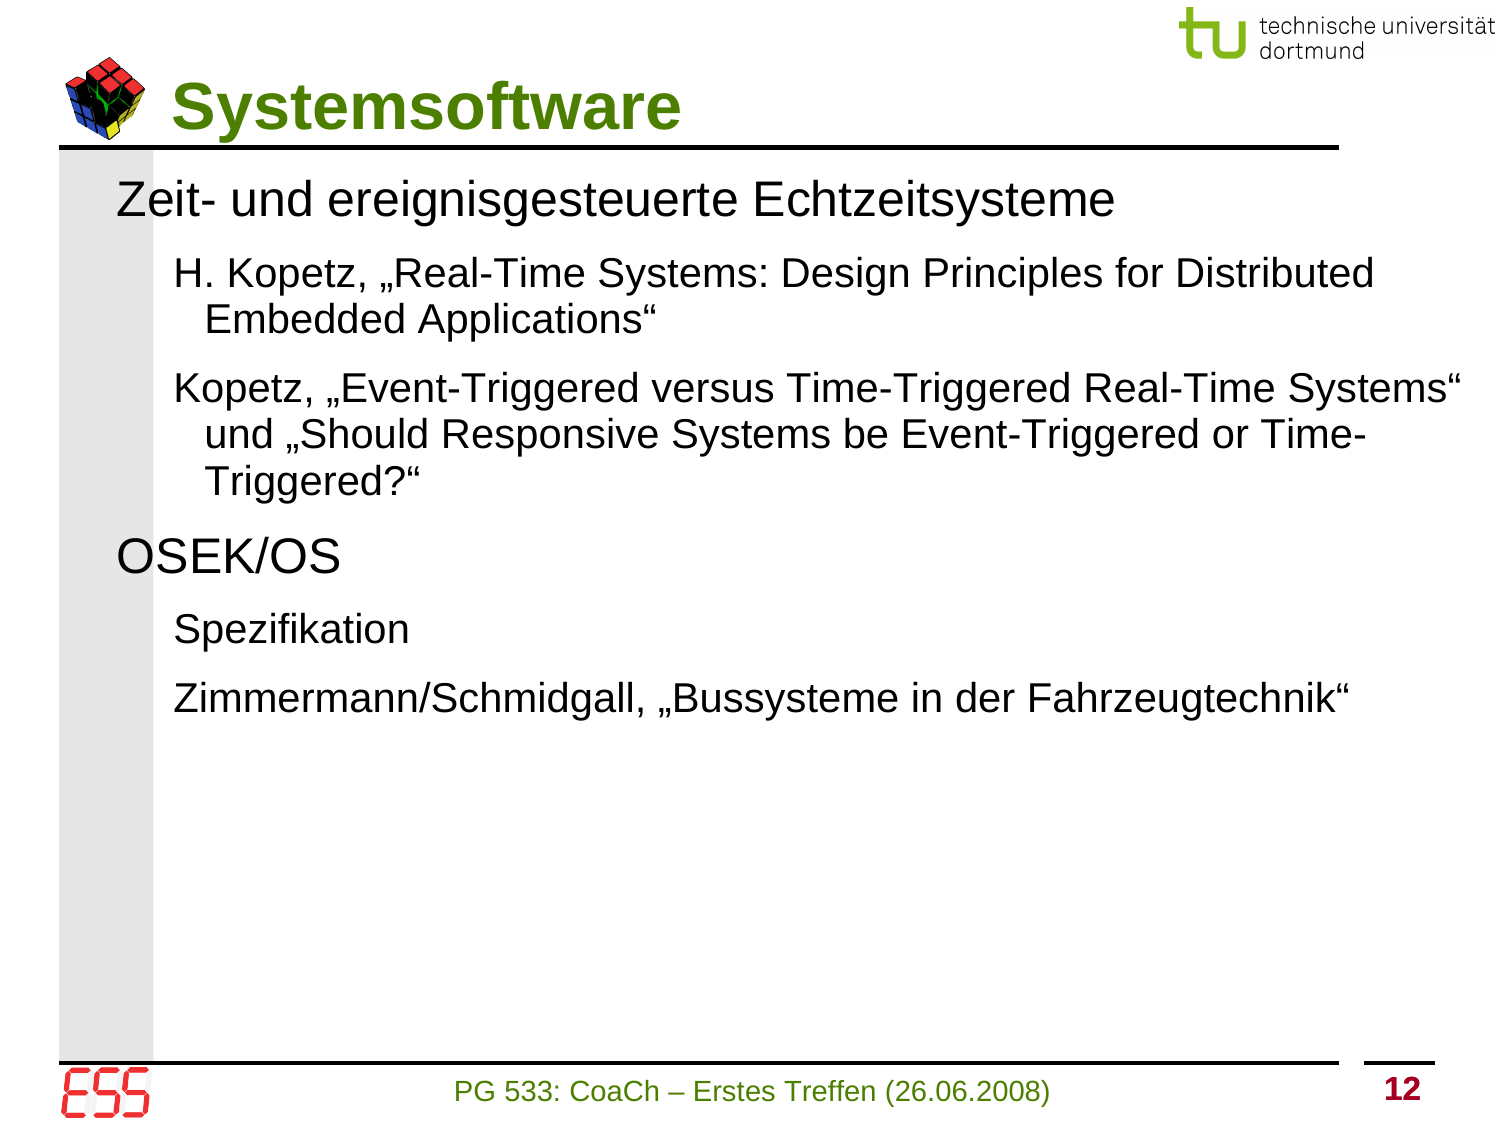

# Systemsoftware
Zeit- und ereignisgesteuerte Echtzeitsysteme
H. Kopetz, „Real-Time Systems: Design Principles for Distributed Embedded Applications“
Kopetz, „Event-Triggered versus Time-Triggered Real-Time Systems“ und „Should Responsive Systems be Event-Triggered or Time-Triggered?“
OSEK/OS
Spezifikation
Zimmermann/Schmidgall, „Bussysteme in der Fahrzeugtechnik“